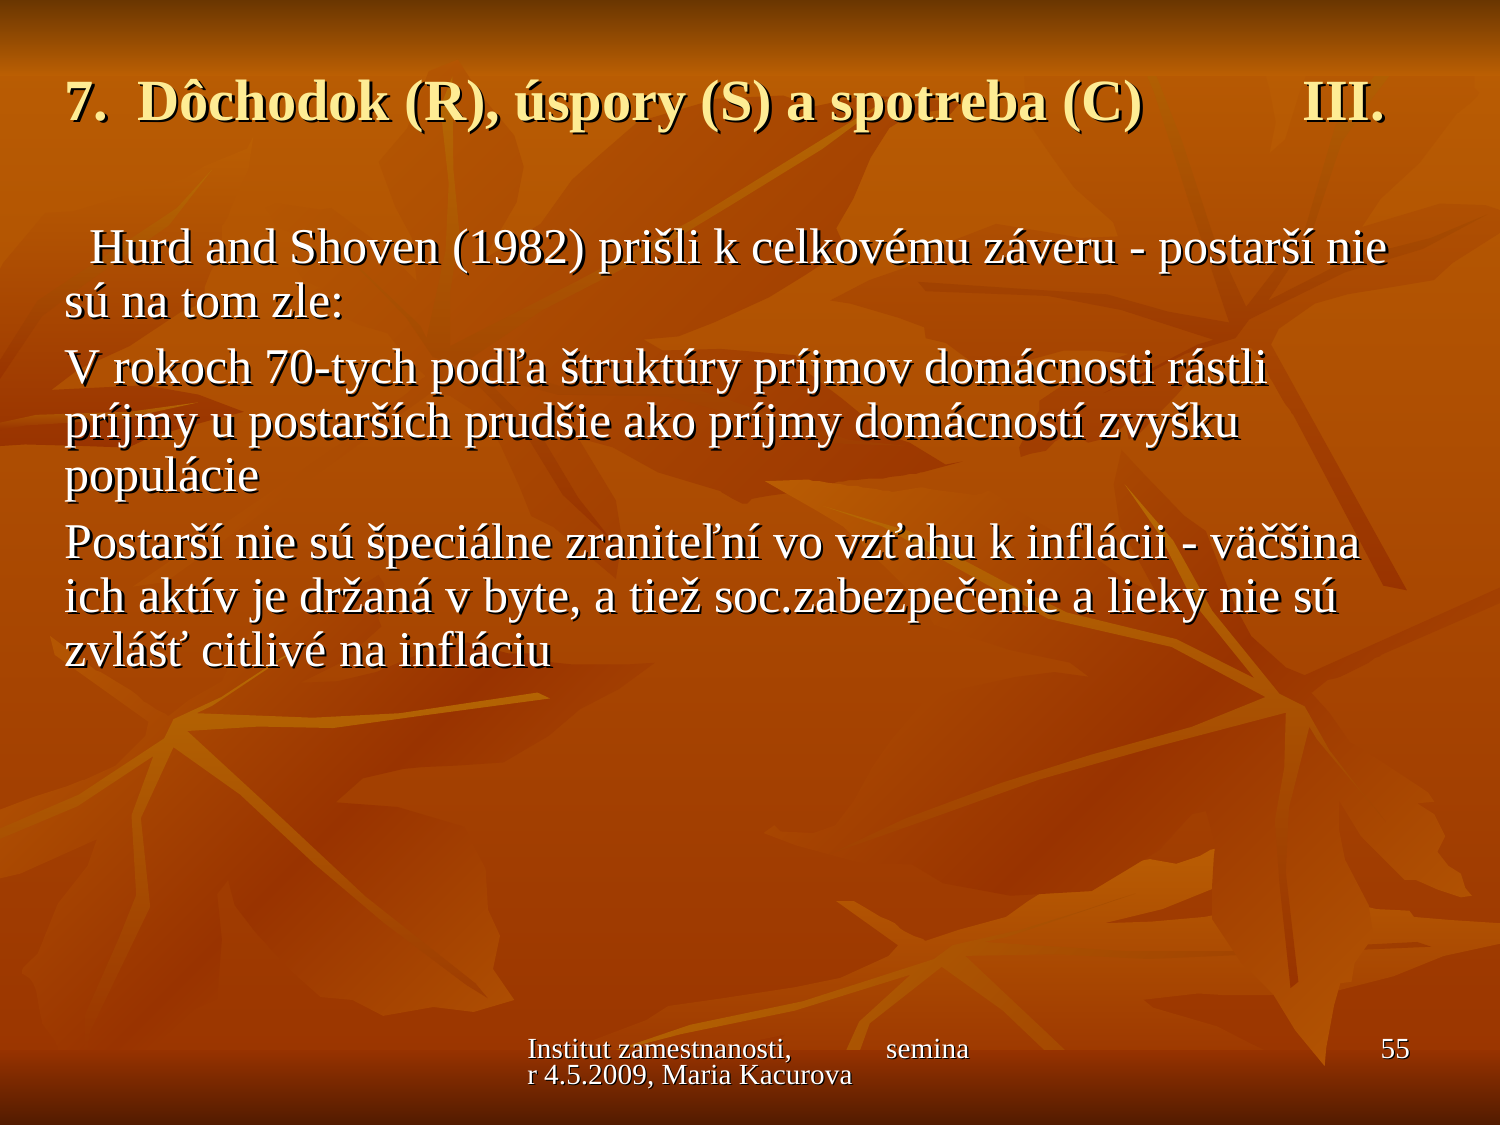

# 7. Dôchodok (R), úspory (S) a spotreba (C) III.
 Hurd and Shoven (1982) prišli k celkovému záveru - postarší nie sú na tom zle:
V rokoch 70-tych podľa štruktúry príjmov domácnosti rástli príjmy u postarších prudšie ako príjmy domácností zvyšku populácie
Postarší nie sú špeciálne zraniteľní vo vzťahu k inflácii - väčšina ich aktív je držaná v byte, a tiež soc.zabezpečenie a lieky nie sú zvlášť citlivé na infláciu
Institut zamestnanosti, seminar 4.5.2009, Maria Kacurova
55